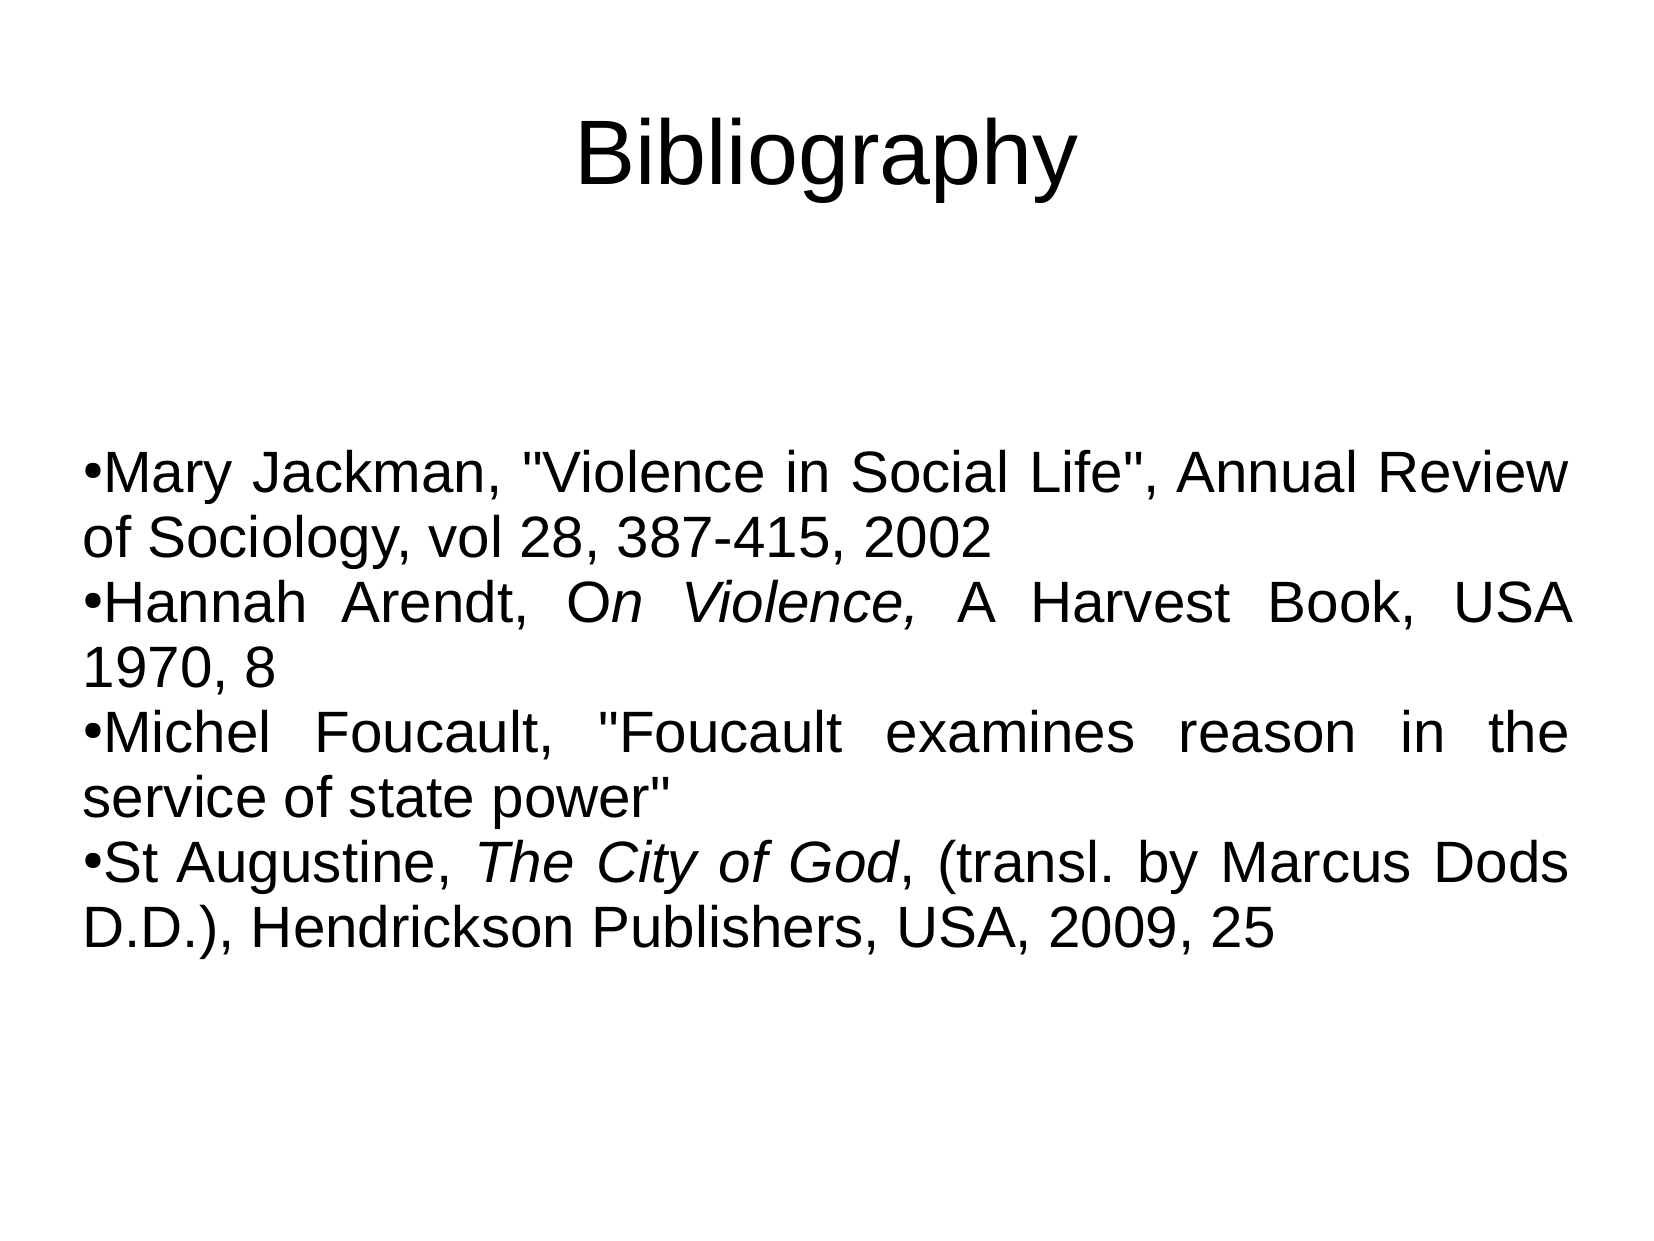

# Bibliography
Mary Jackman, "Violence in Social Life", Annual Review of Sociology, vol 28, 387-415, 2002
Hannah Arendt, On Violence, A Harvest Book, USA 1970, 8
Michel Foucault, "Foucault examines reason in the service of state power"
St Augustine, The City of God, (transl. by Marcus Dods D.D.), Hendrickson Publishers, USA, 2009, 25